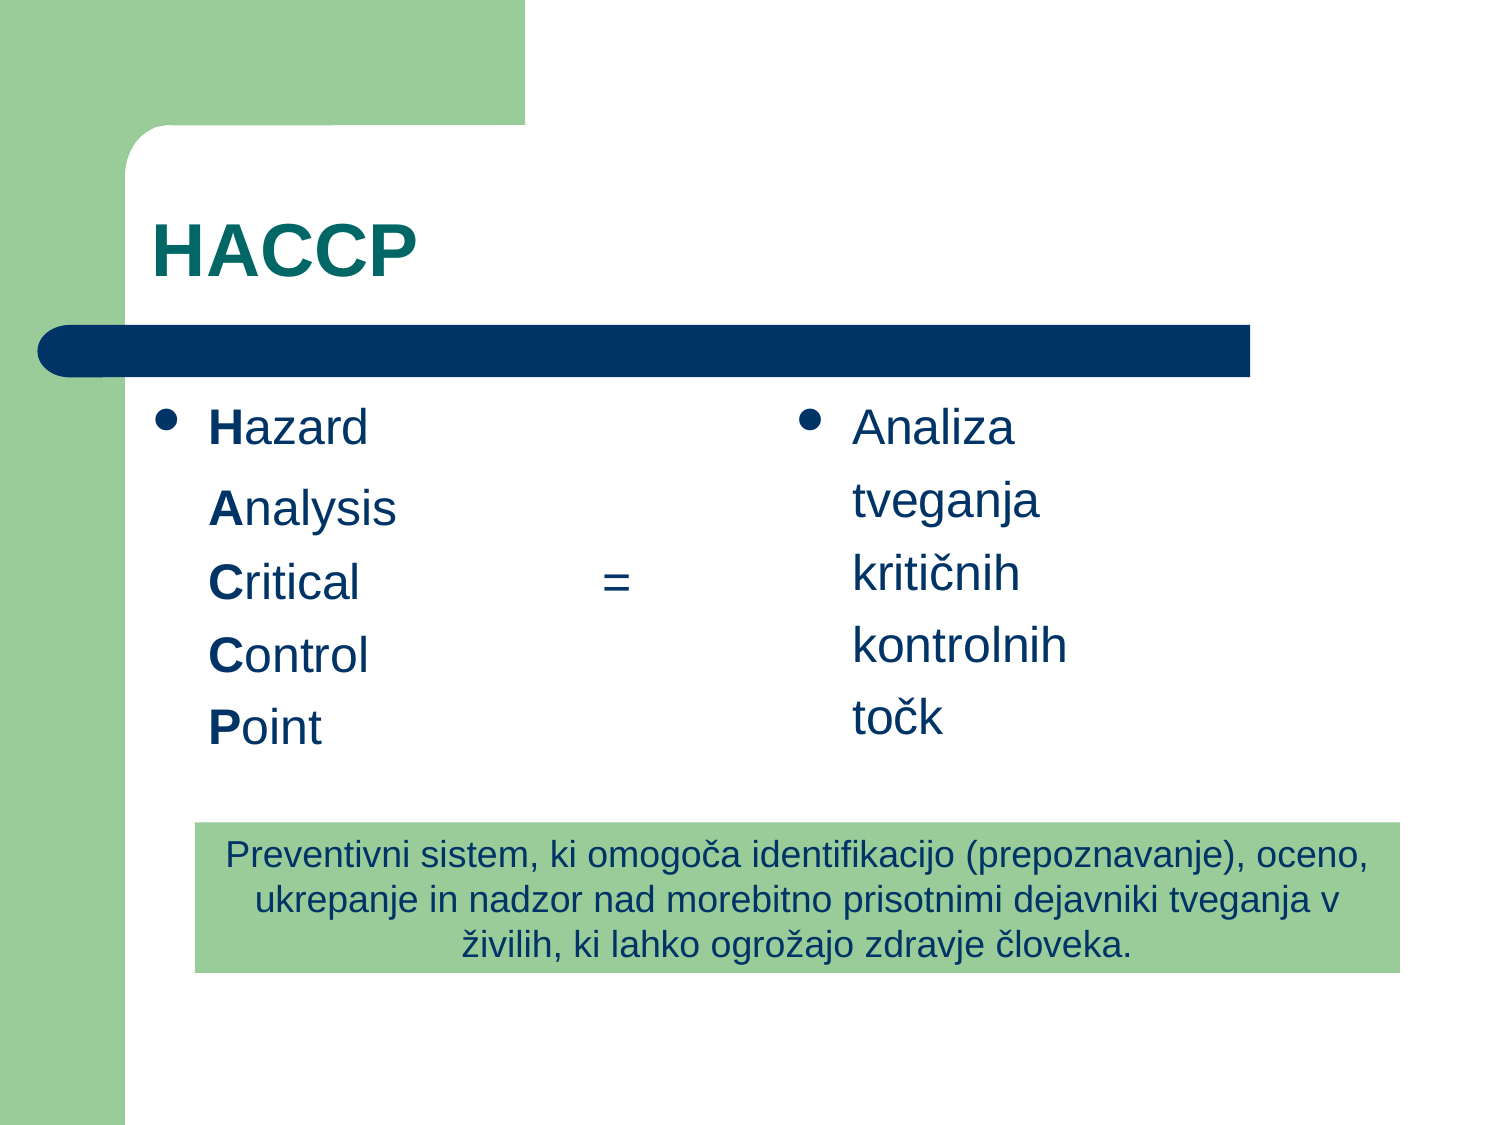

# HACCP
Hazard
	Analysis
	Critical 		=
	Control
	Point
Analiza
	tveganja
	kritičnih
	kontrolnih
	točk
Preventivni sistem, ki omogoča identifikacijo (prepoznavanje), oceno, ukrepanje in nadzor nad morebitno prisotnimi dejavniki tveganja v živilih, ki lahko ogrožajo zdravje človeka.